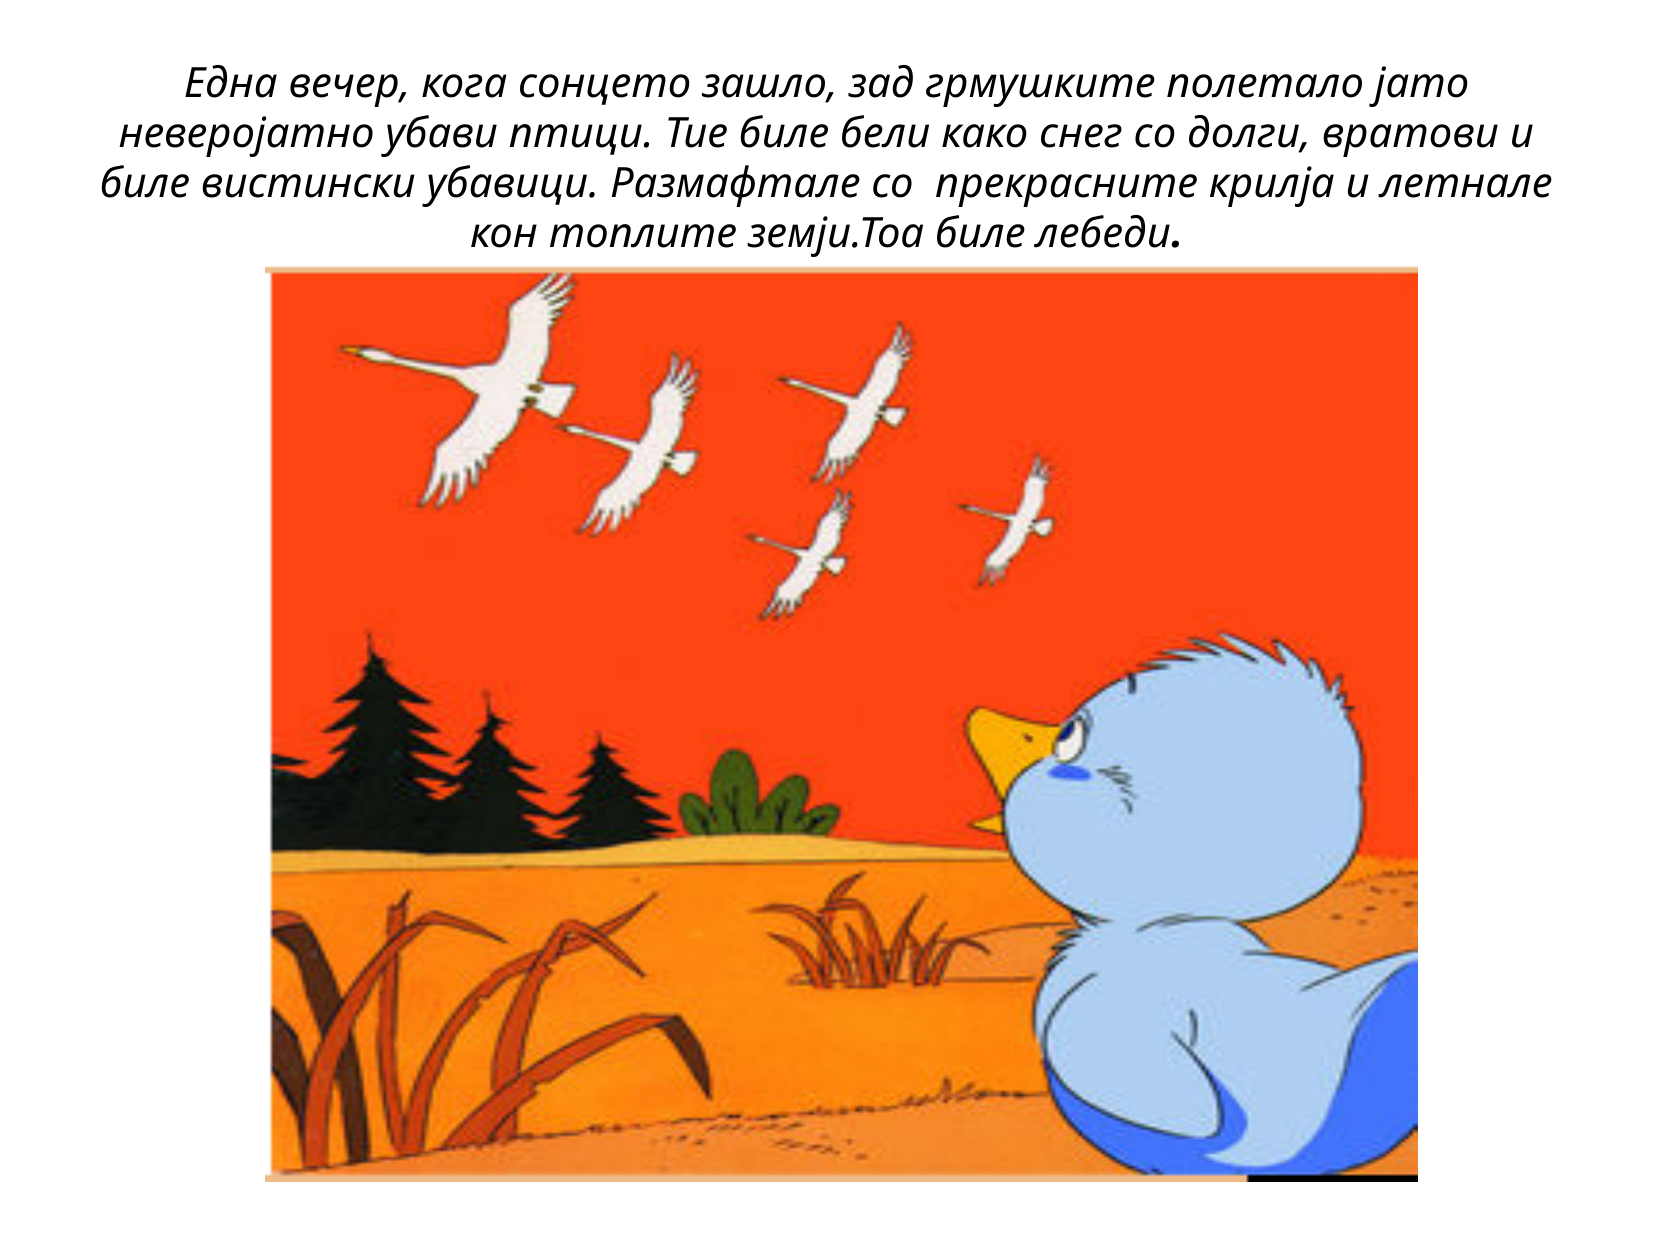

# Една вечер, кога сонцето зашло, зад грмушките полетало јато неверојатно убави птици. Тие биле бели како снег со долги, вратови и биле вистински убавици. Размафтале со прекрасните крилја и летнале кон топлите земји.Тоа биле лебеди.